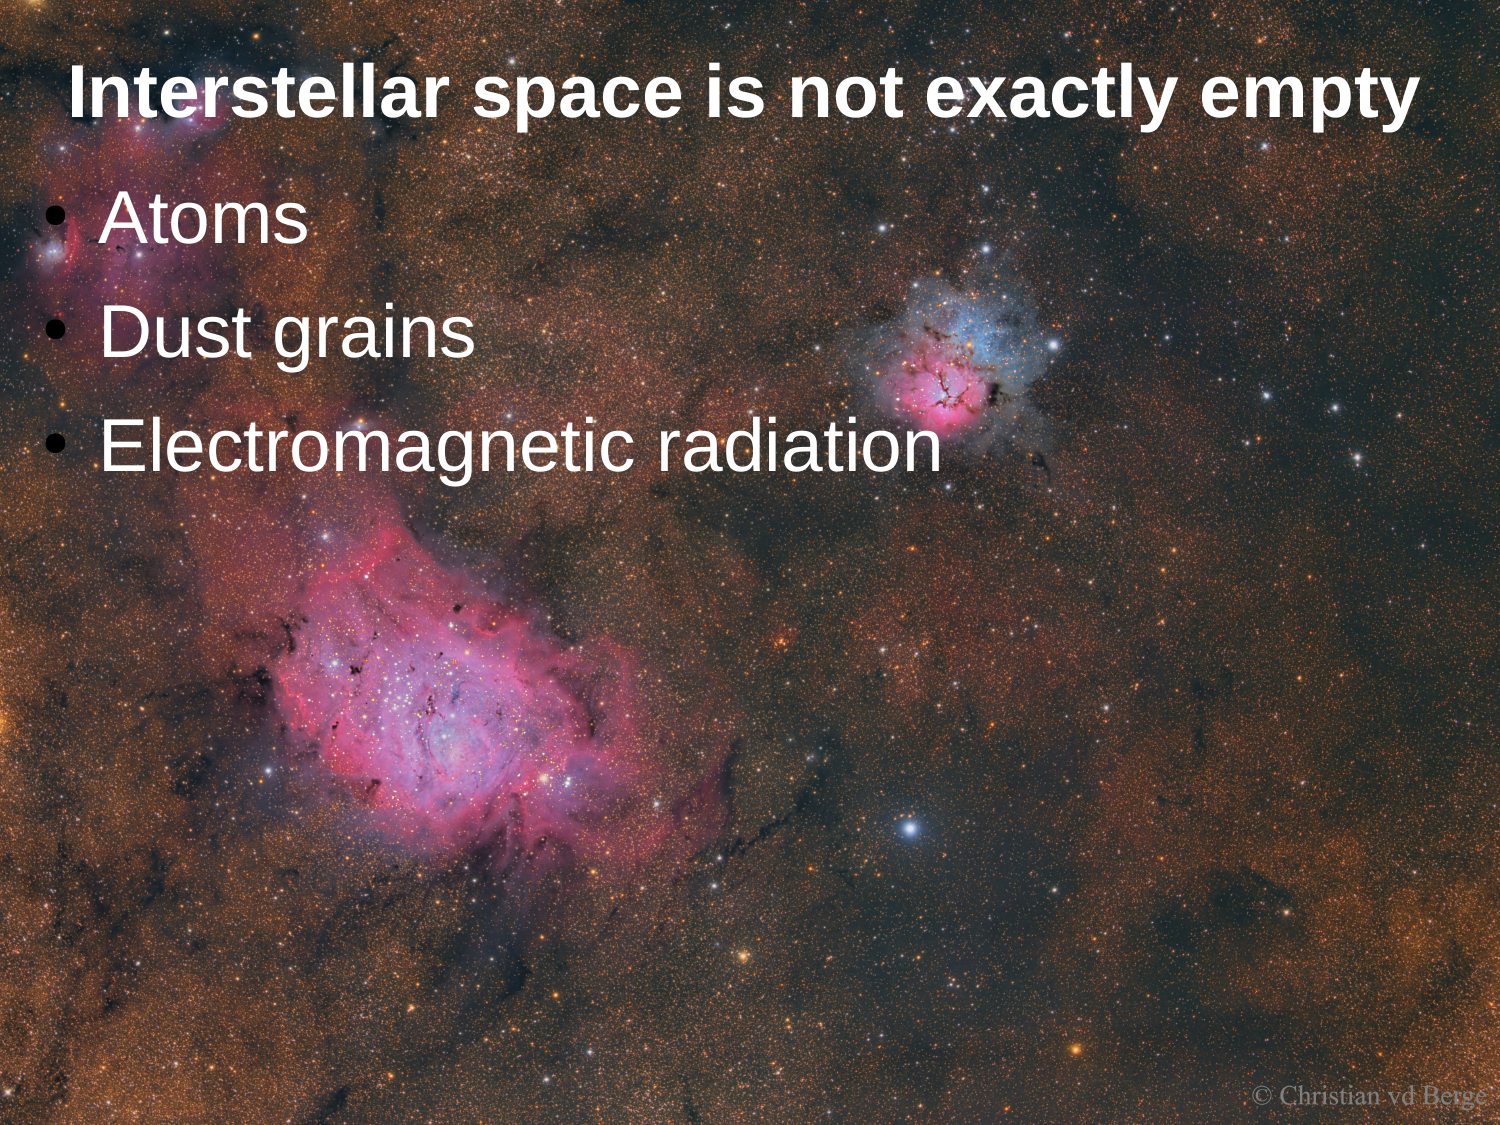

Interstellar space is not exactly empty
 Atoms
 Dust grains
 Electromagnetic radiation